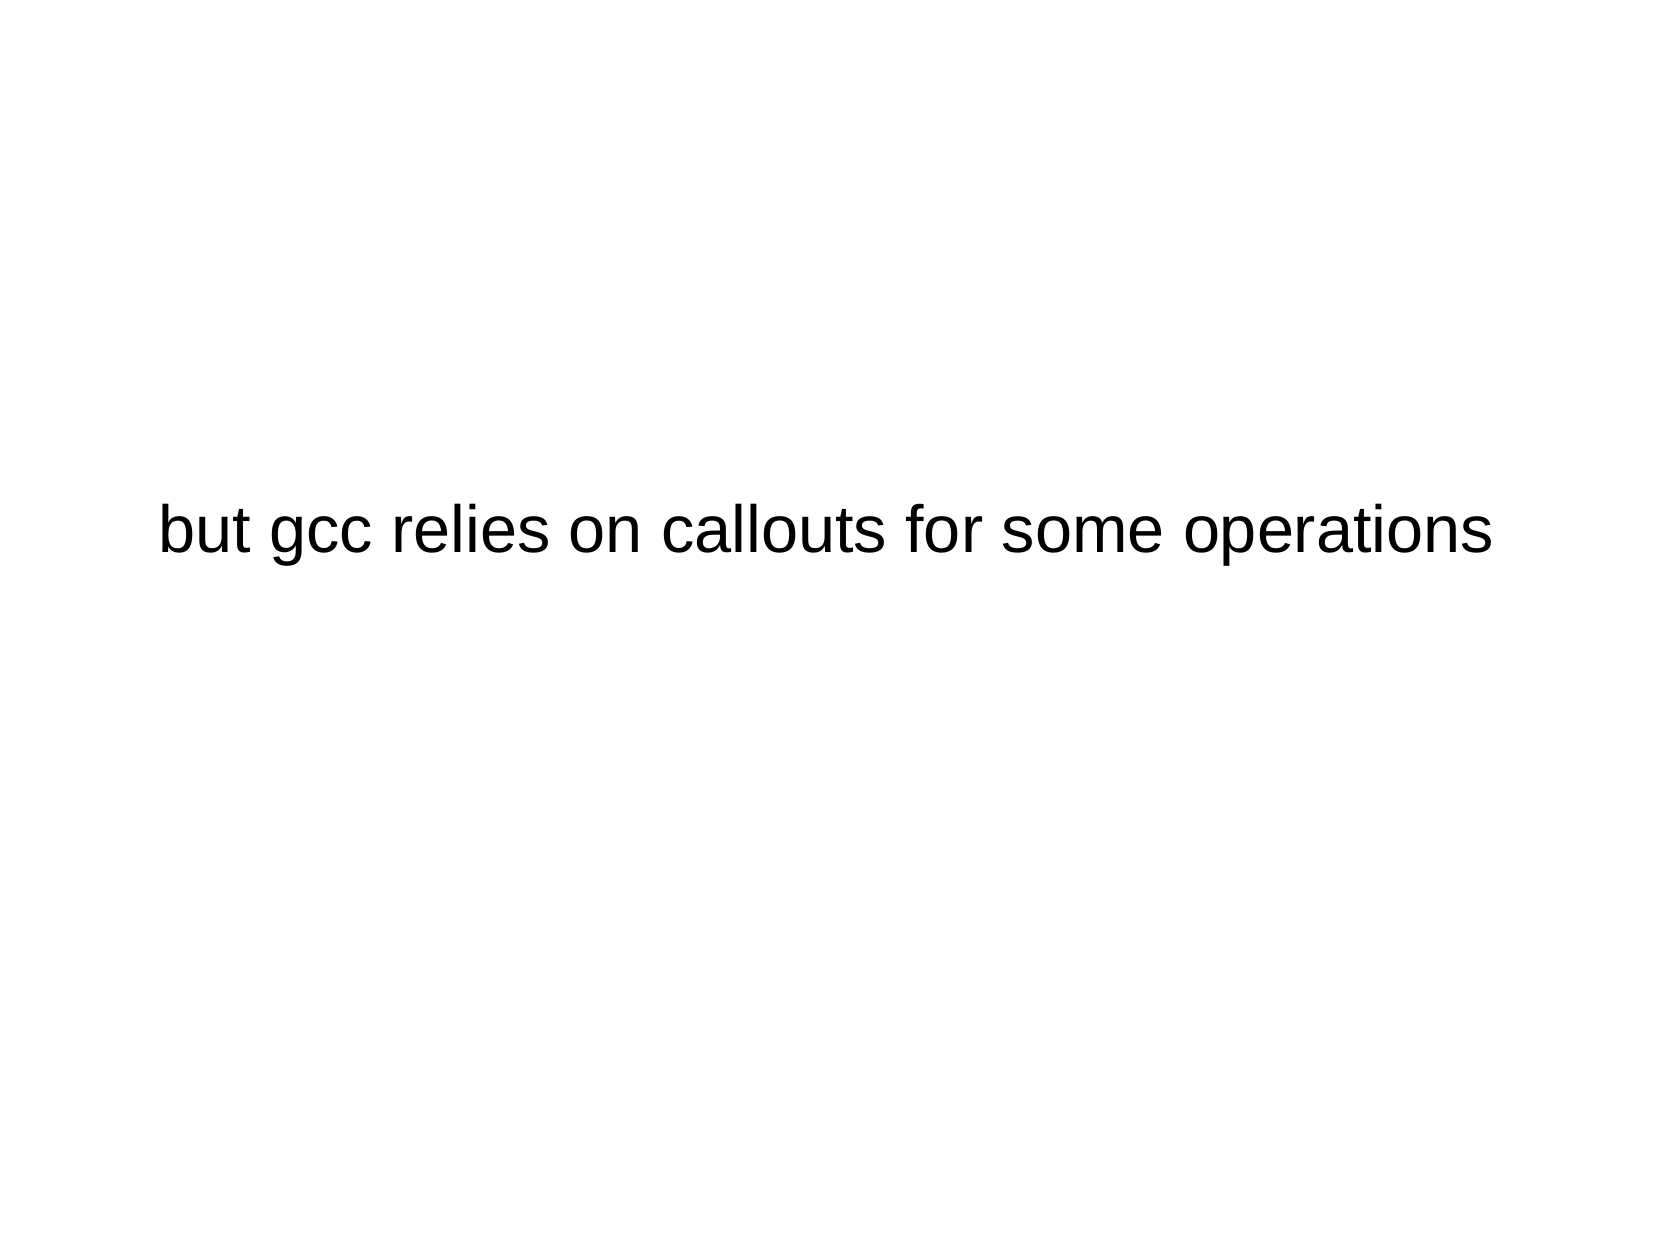

# but gcc relies on callouts for some operations